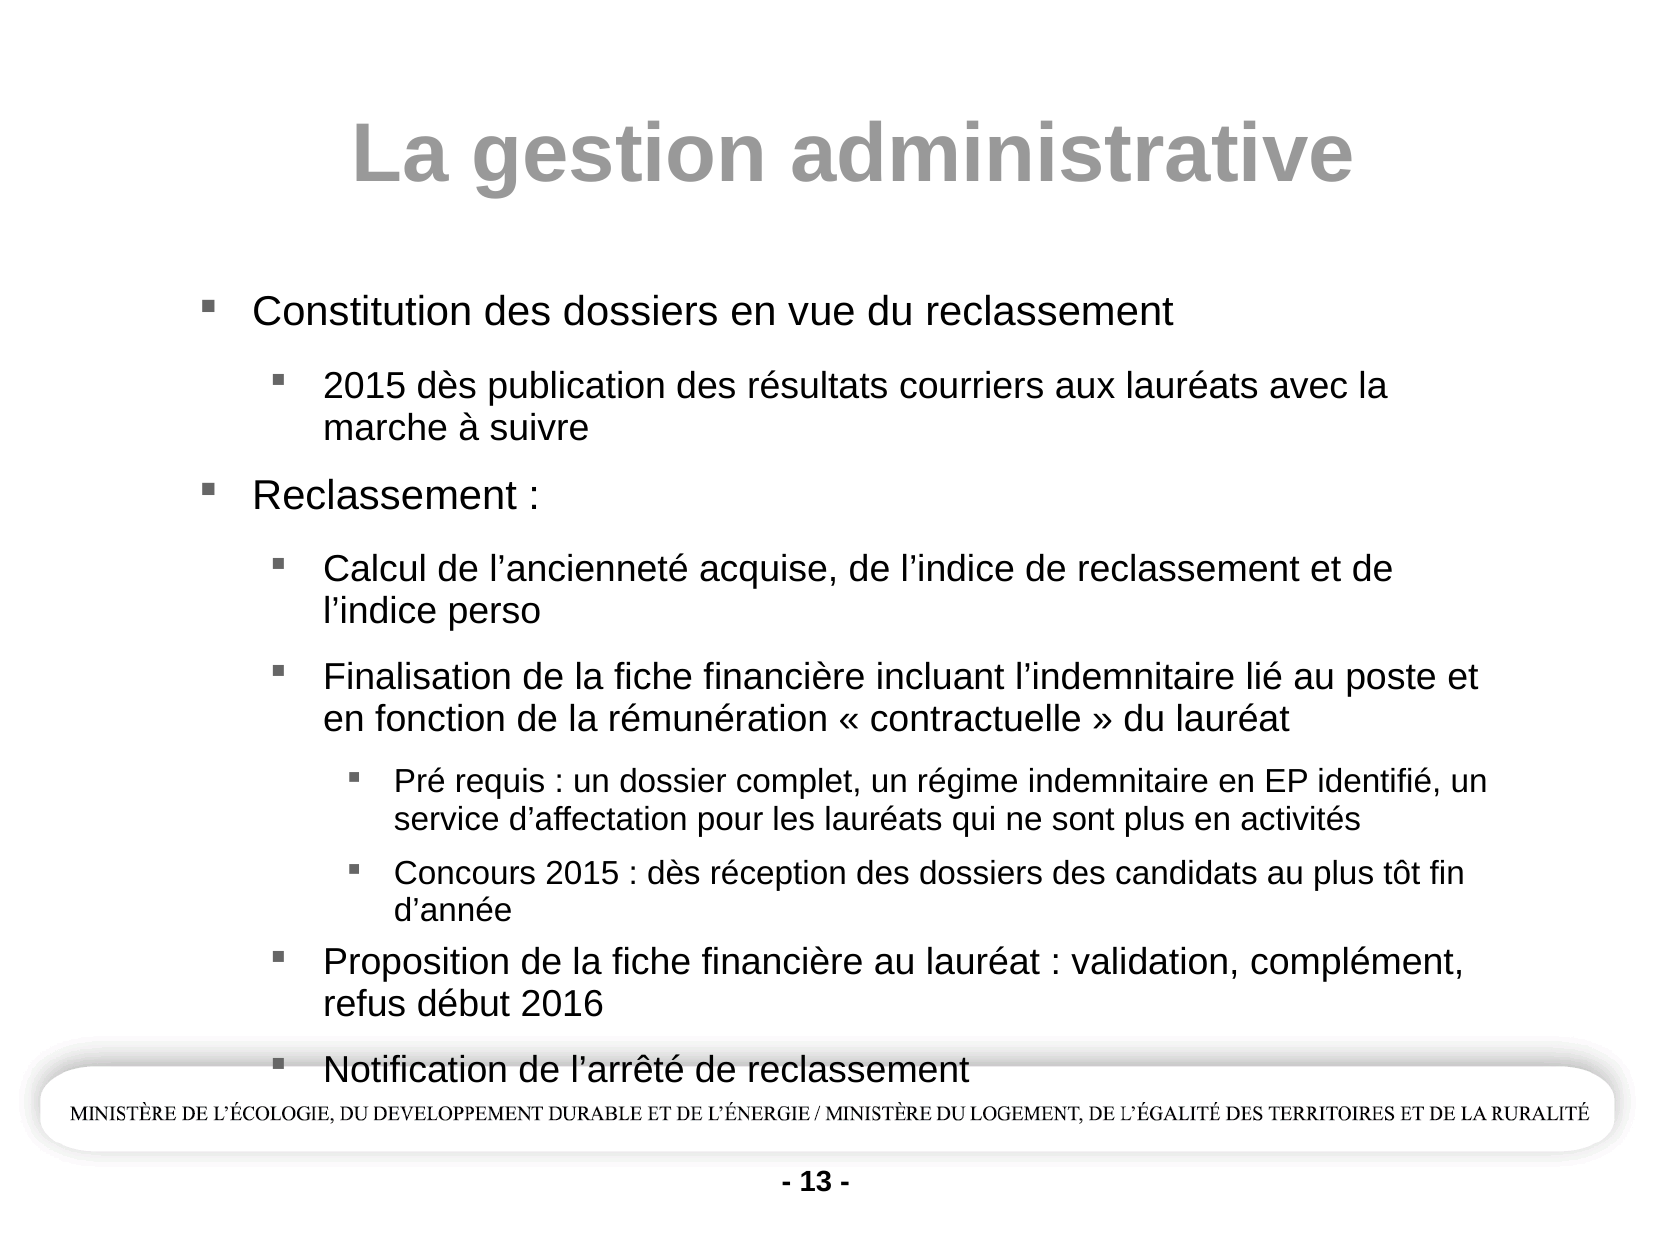

# La gestion administrative
Constitution des dossiers en vue du reclassement
2015 dès publication des résultats courriers aux lauréats avec la marche à suivre
Reclassement :
Calcul de l’ancienneté acquise, de l’indice de reclassement et de l’indice perso
Finalisation de la fiche financière incluant l’indemnitaire lié au poste et en fonction de la rémunération « contractuelle » du lauréat
Pré requis : un dossier complet, un régime indemnitaire en EP identifié, un service d’affectation pour les lauréats qui ne sont plus en activités
Concours 2015 : dès réception des dossiers des candidats au plus tôt fin d’année
Proposition de la fiche financière au lauréat : validation, complément, refus début 2016
Notification de l’arrêté de reclassement